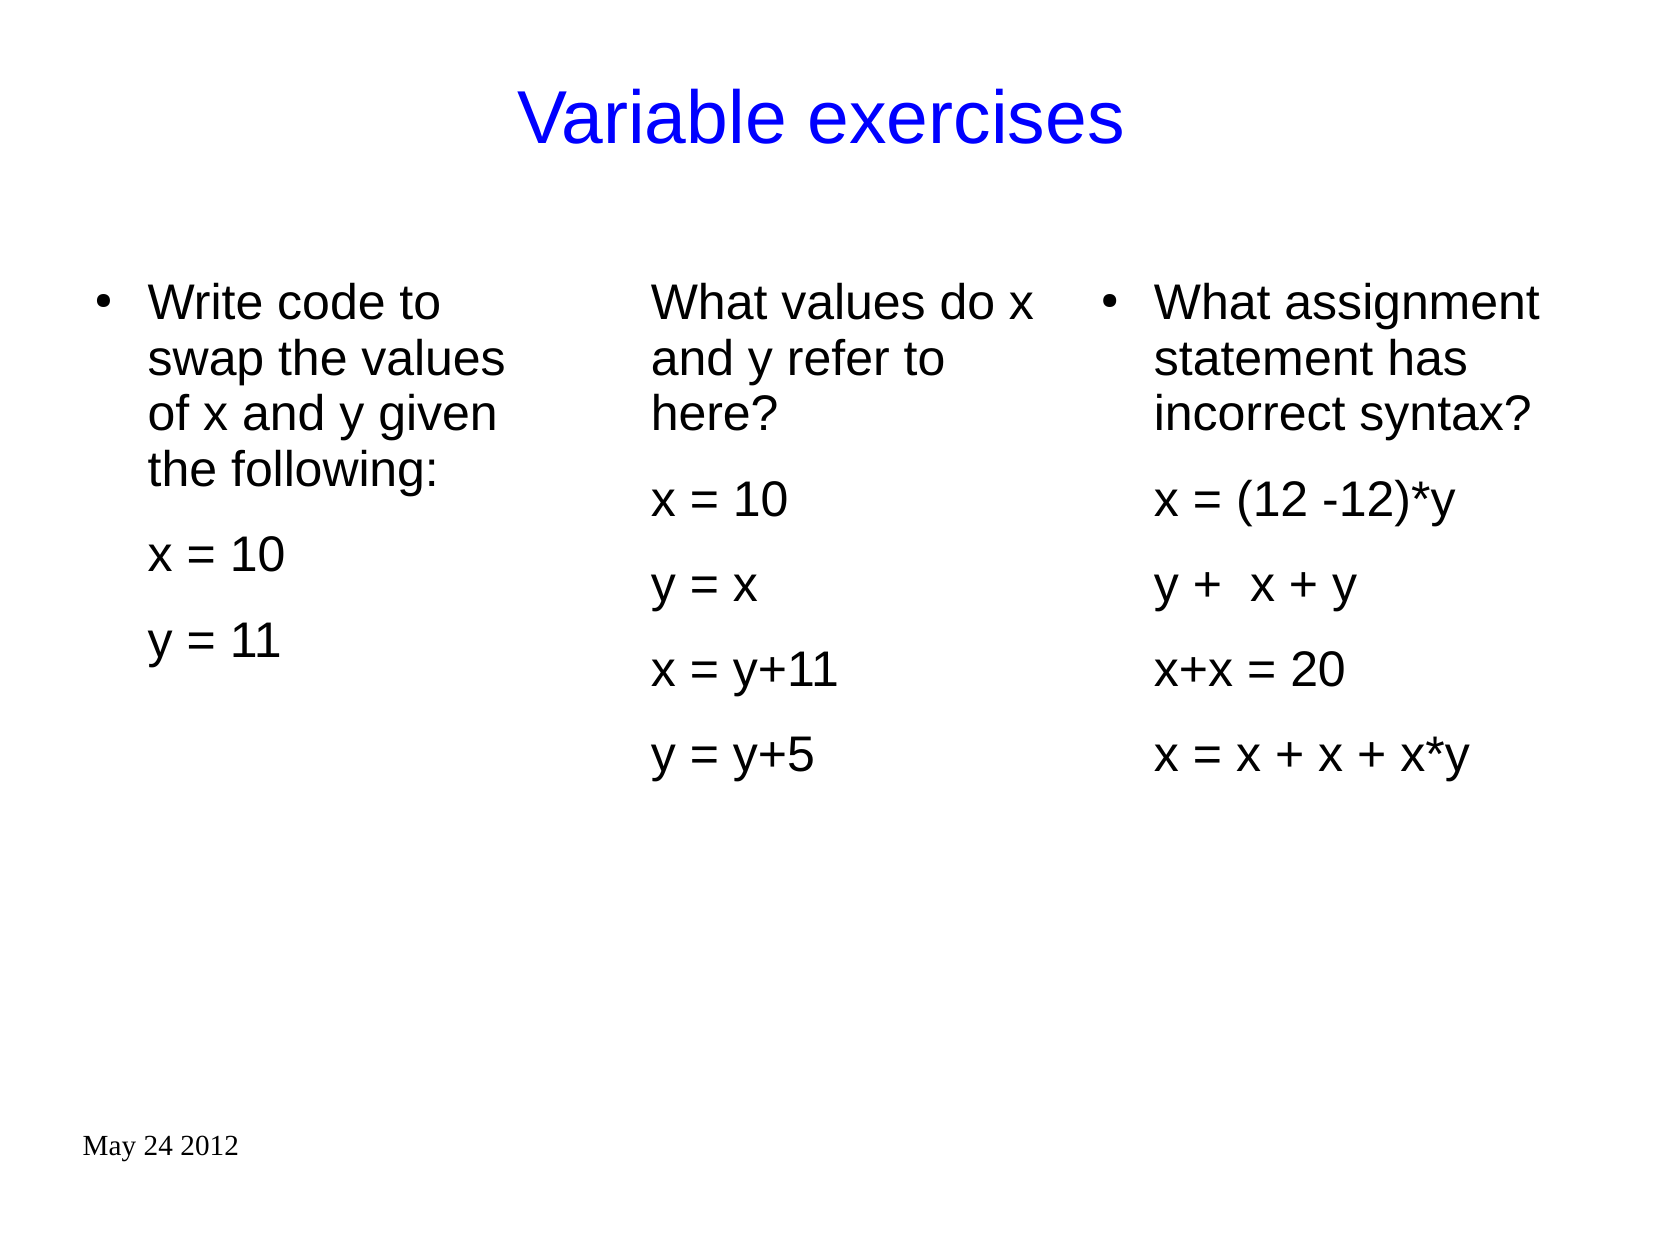

# Variable exercises
Write code to swap the values of x and y given the following:
x = 10
y = 11
What values do x and y refer to here?
x = 10
y = x
x = y+11
y = y+5
What assignment statement has incorrect syntax?
x = (12 -12)*y
y + x + y
x+x = 20
x = x + x + x*y
May 24 2012